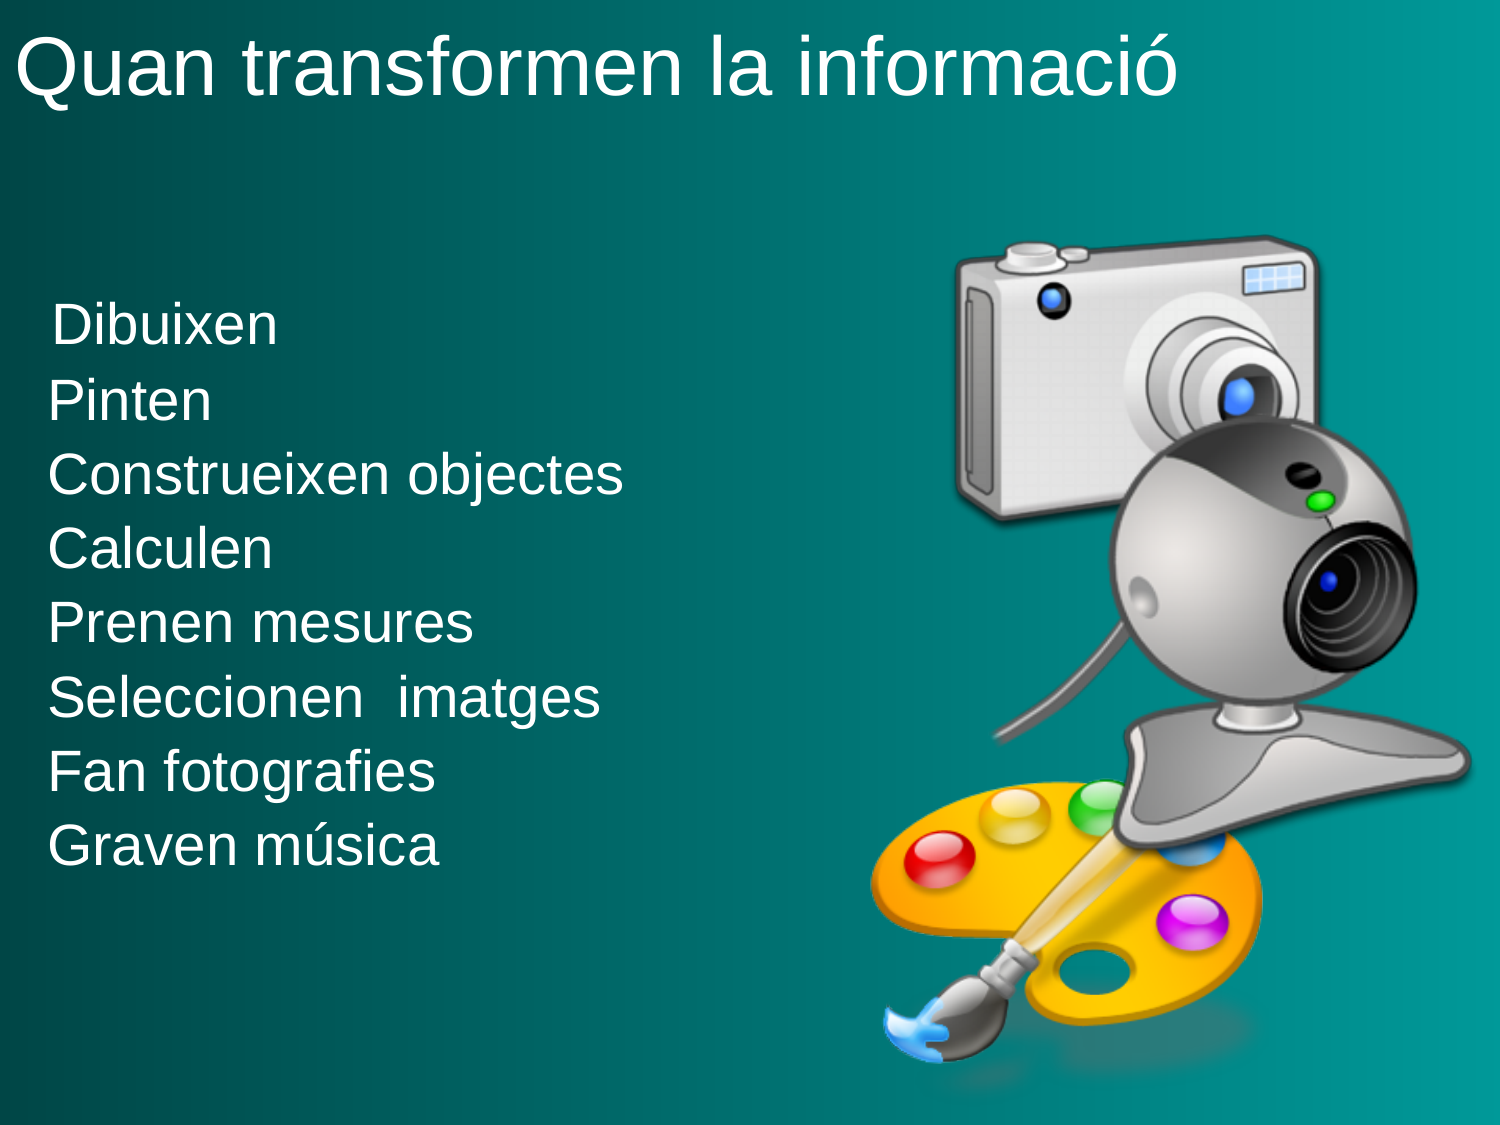

Quan transformen la informació
 Dibuixen
 Pinten
 Construeixen objectes
 Calculen
 Prenen mesures
 Seleccionen imatges
 Fan fotografies
 Graven música